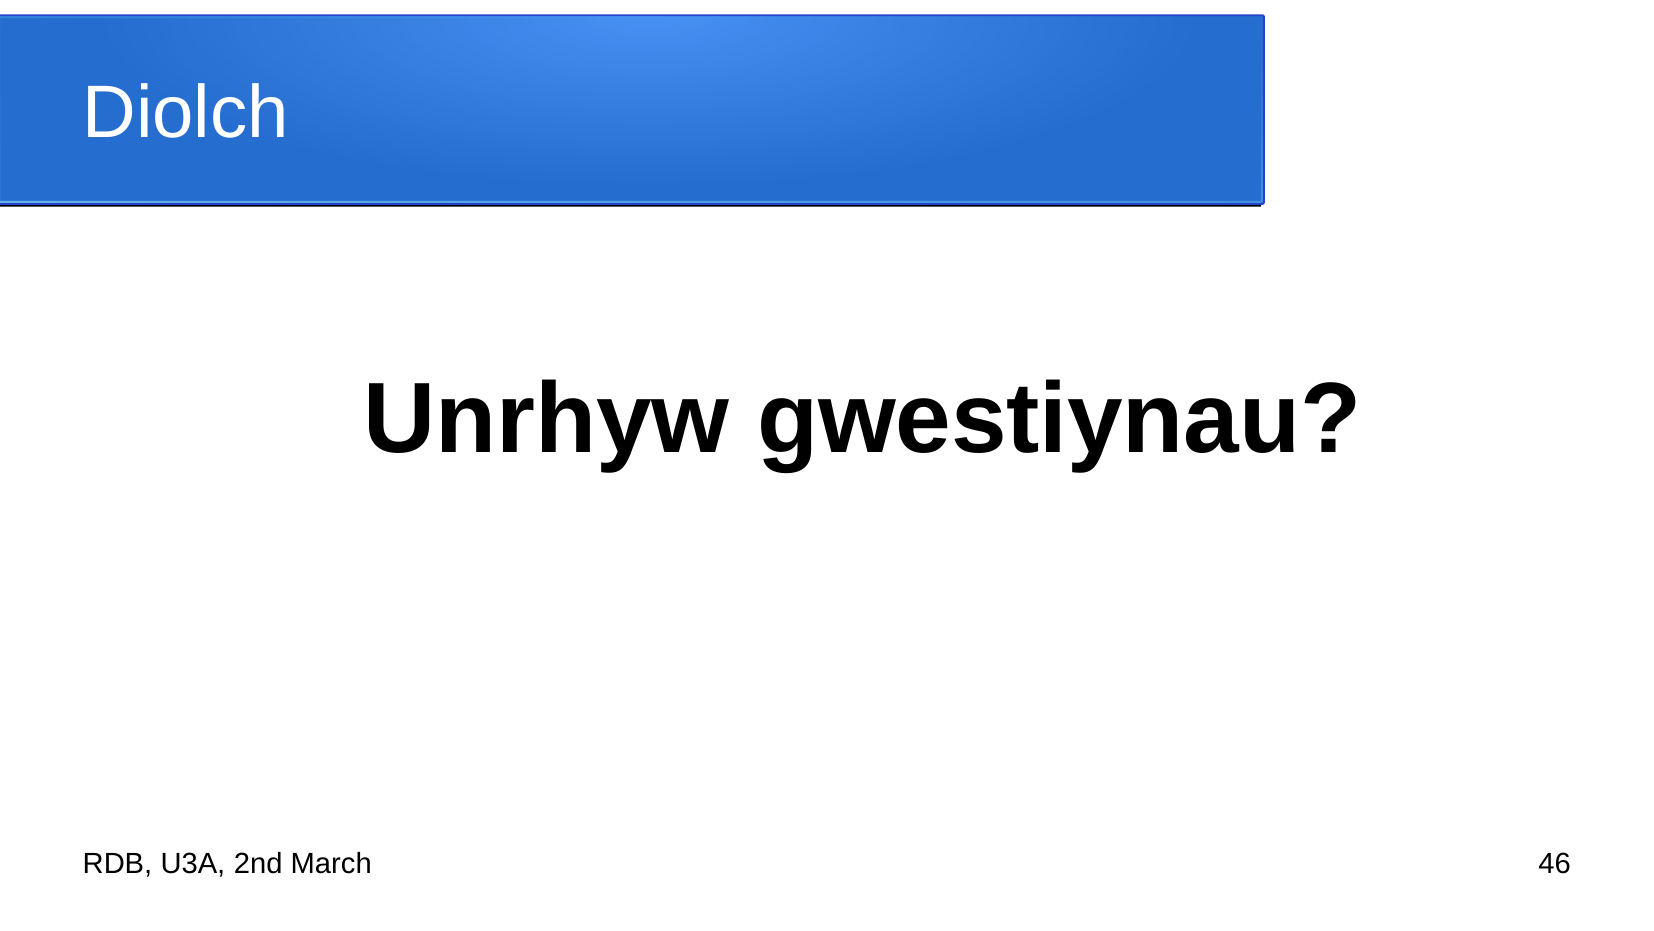

# Diolch
Unrhyw gwestiynau?
RDB, U3A, 2nd March
46